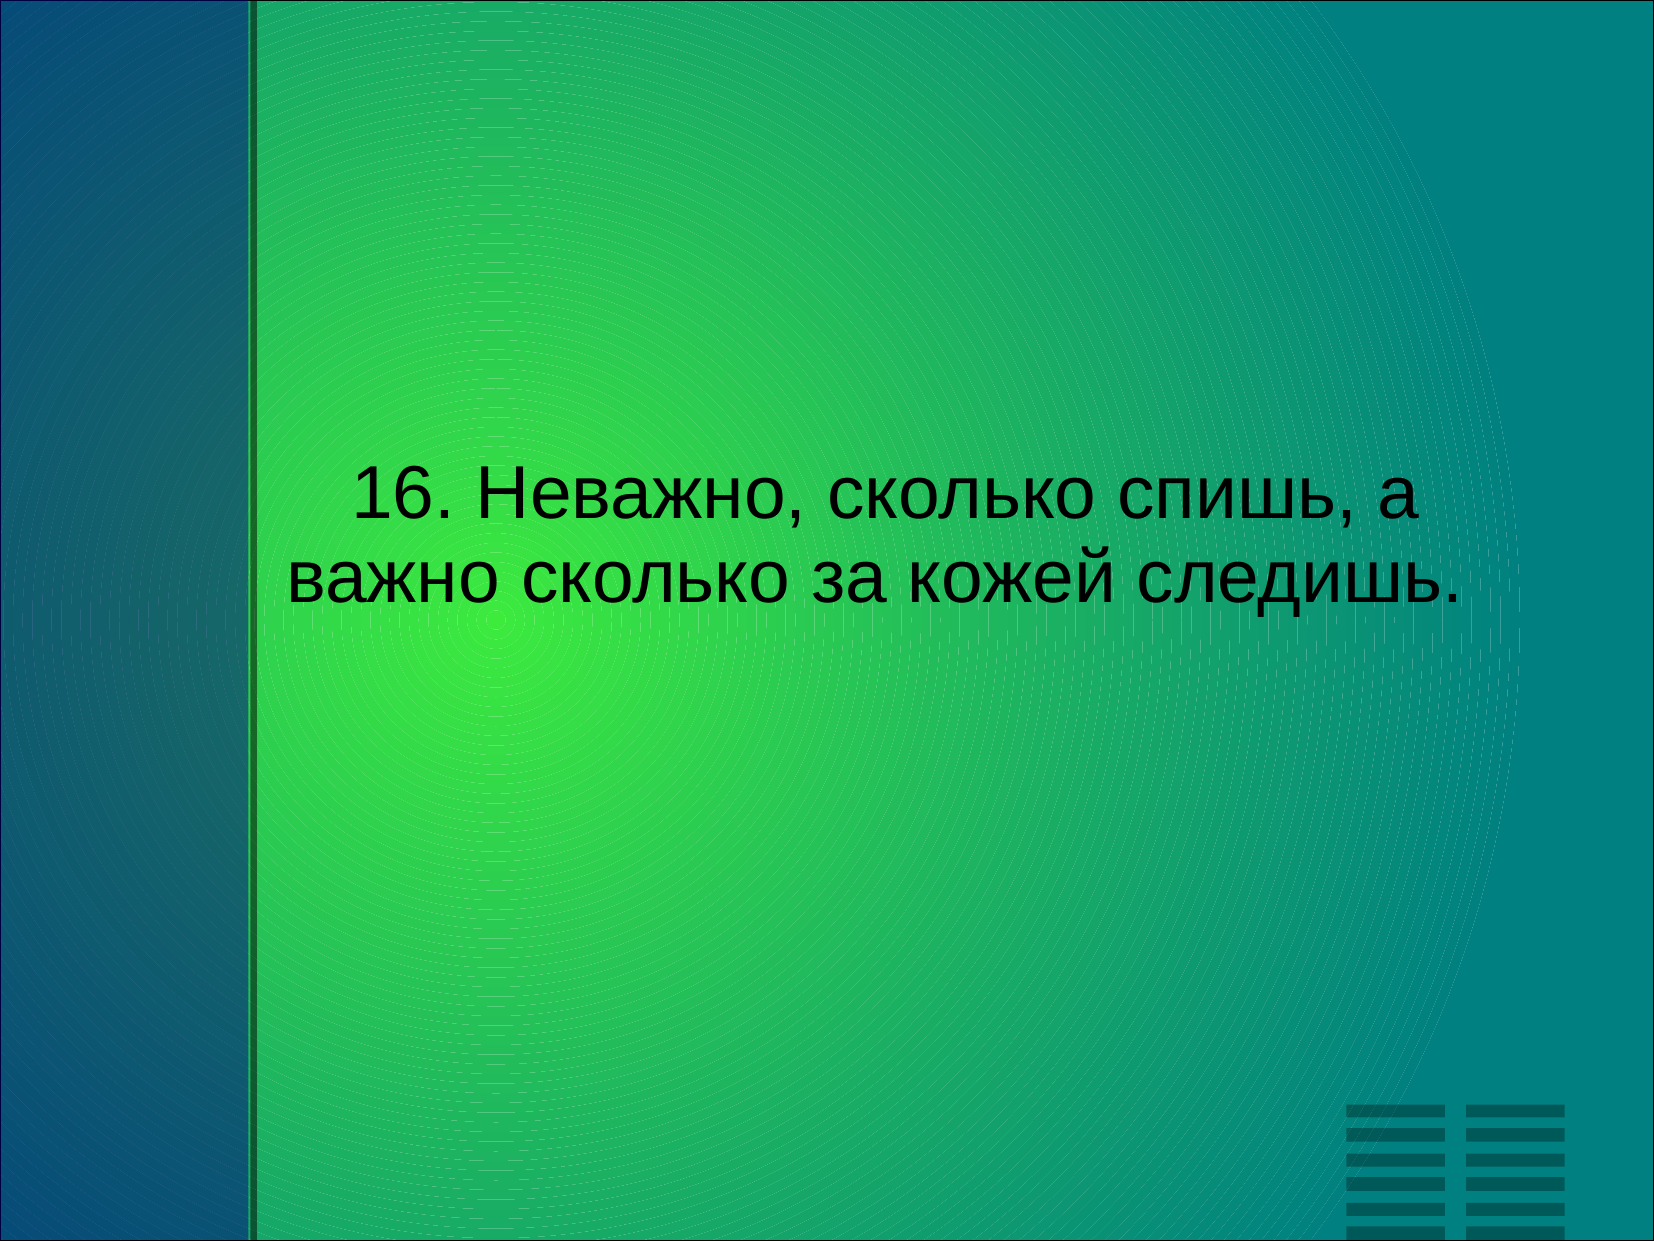

#
16. Неважно, сколько спишь, а важно сколько за кожей следишь.